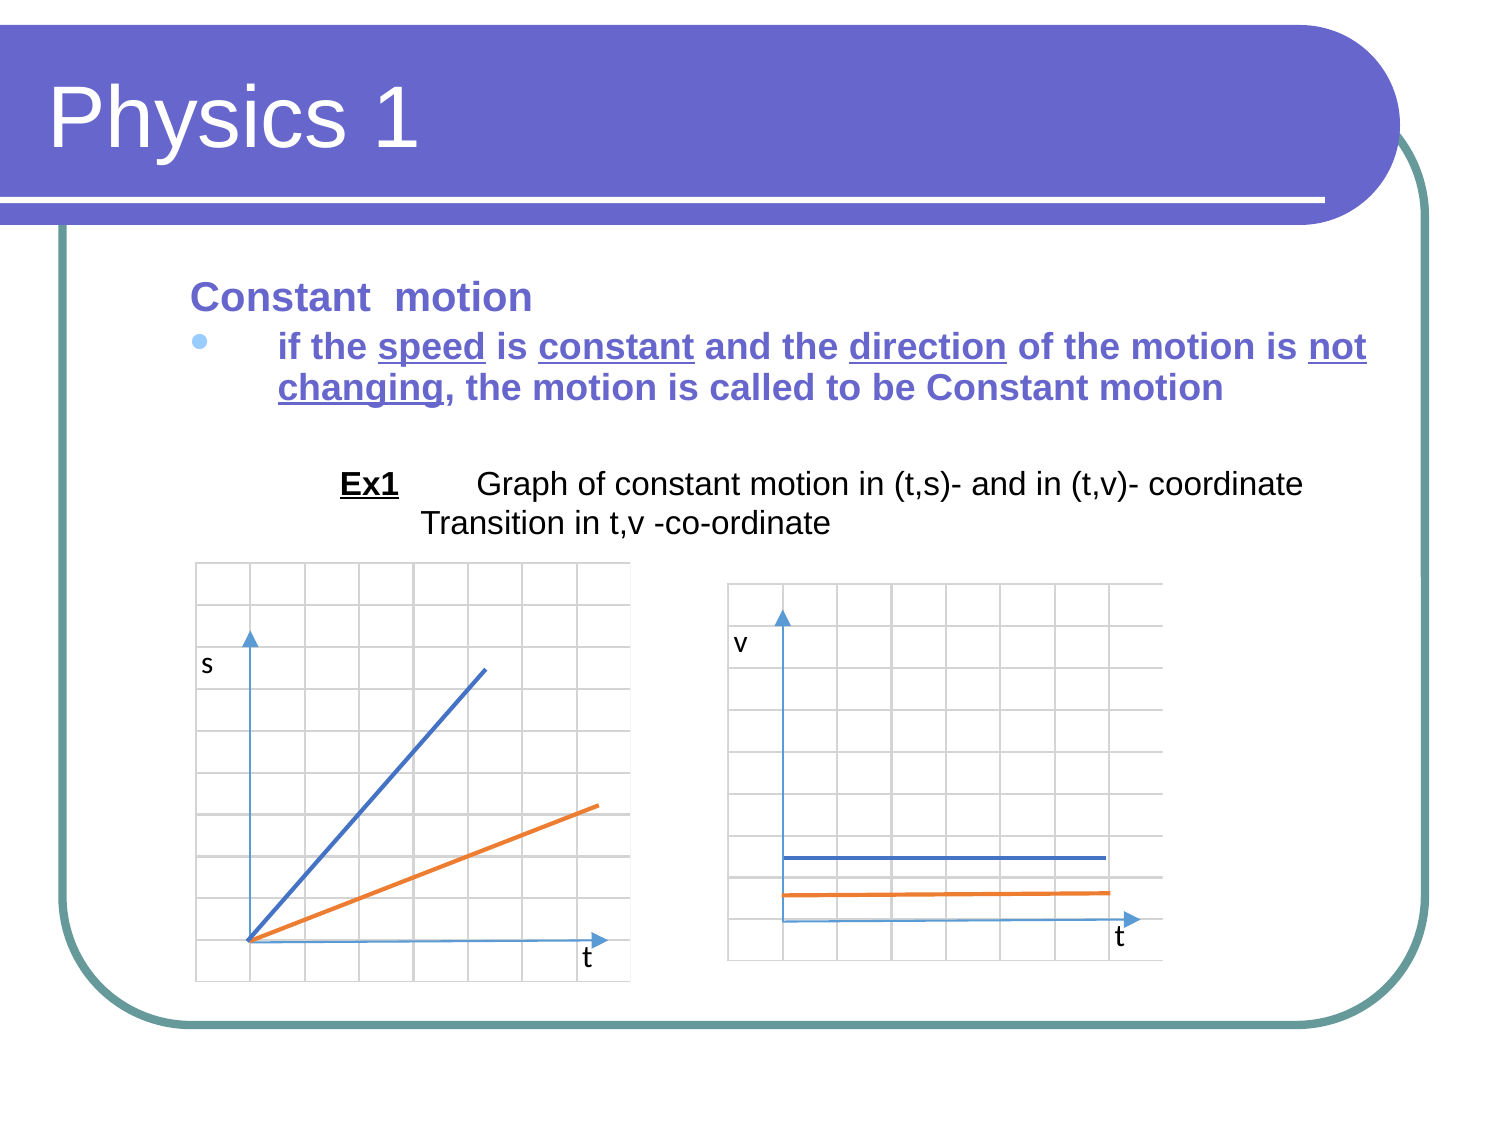

# Physics 1
Constant motion
if the speed is constant and the direction of the motion is not changing, the motion is called to be Constant motion
Ex1 	Graph of constant motion in (t,s)- and in (t,v)- coordinate
 Transition in t,v -co-ordinate